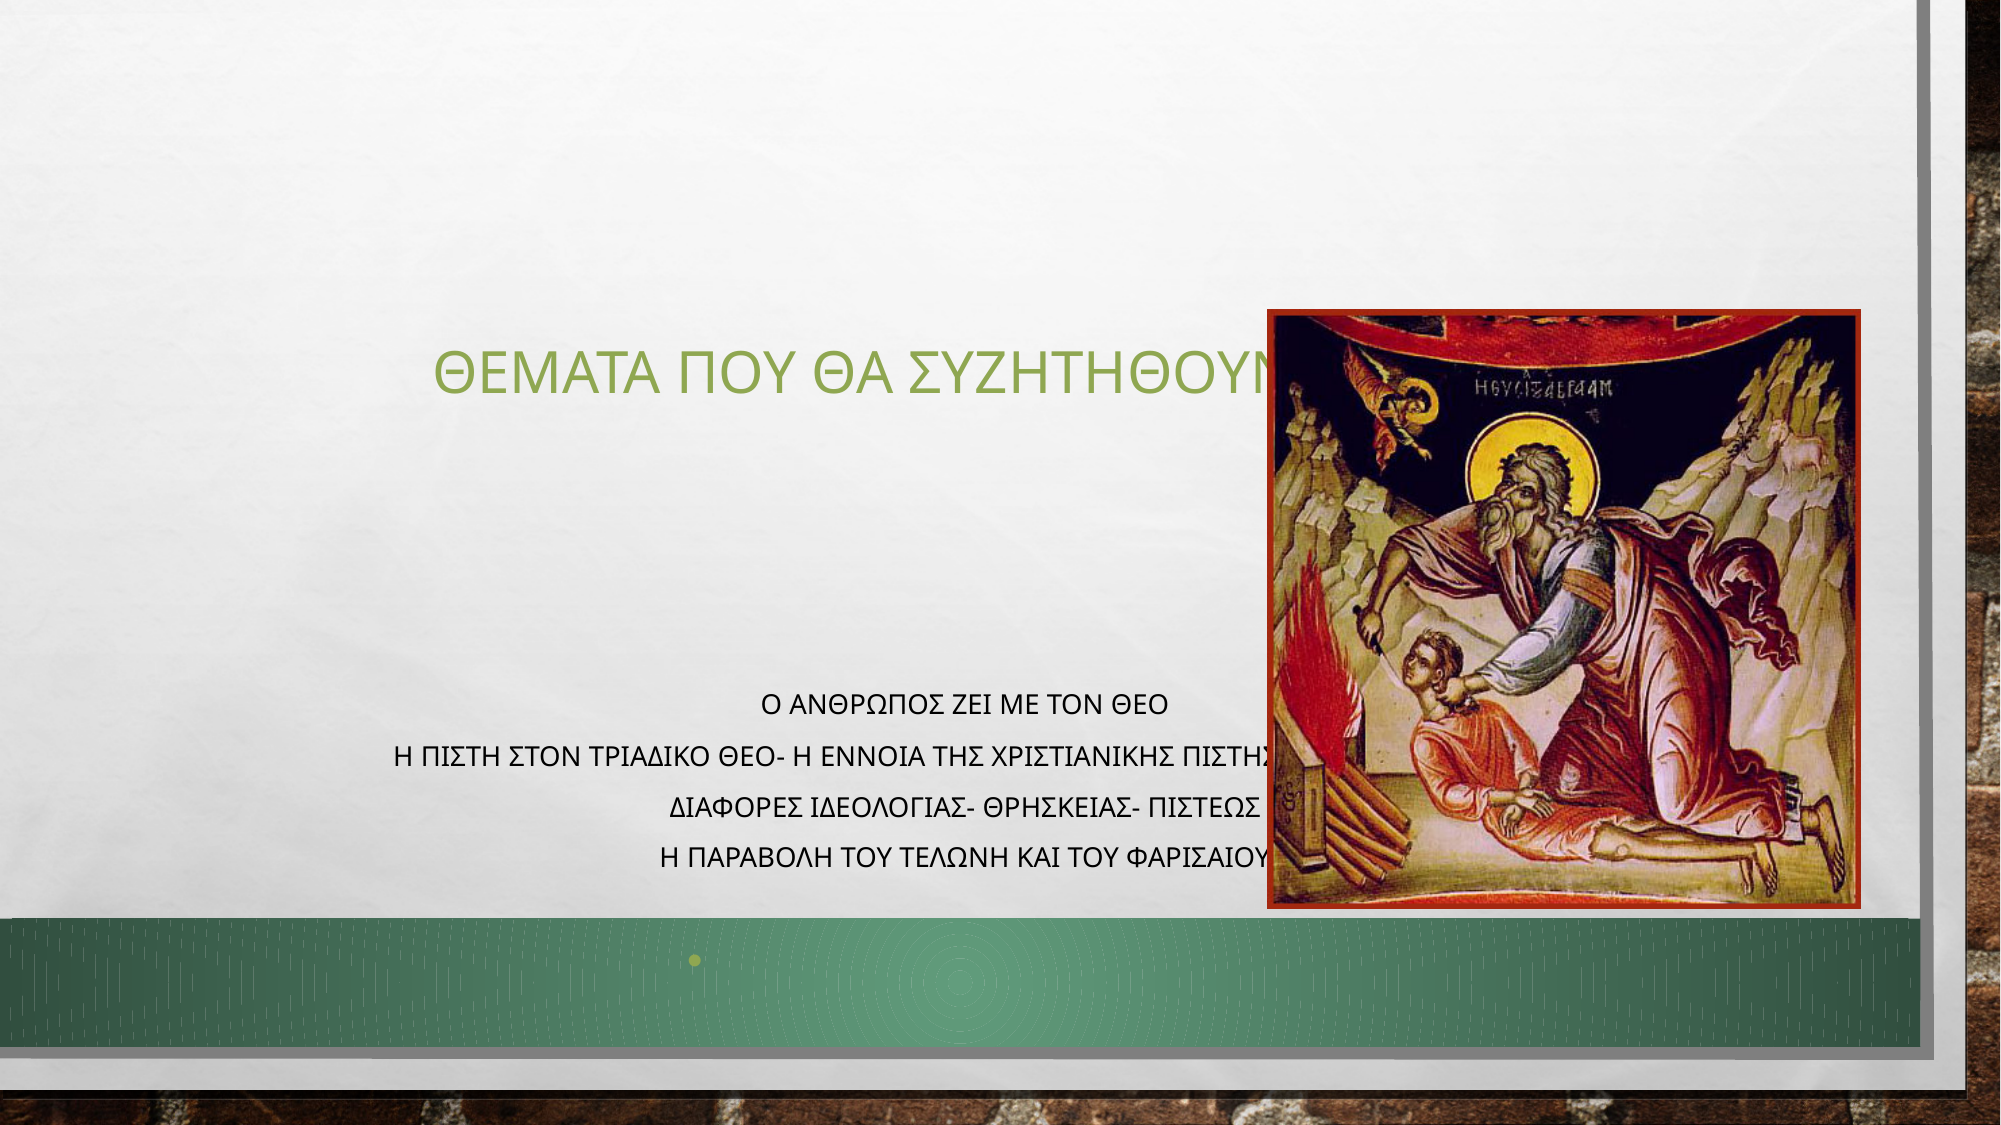

# Θεματα που θα συζητηθουν φετοσ
ο ανθρωποσ ζει με τον θεο
Η πιστη στον τριαδικο θεο- η εννοια της χριστιανικησ πιστησ-η θυσια του ισαακ
Διαφορεσ ιδεολογιασ- θρησκειασ- πιστεωσ
Η παραβολη του τελωνη και του φαρισαιου